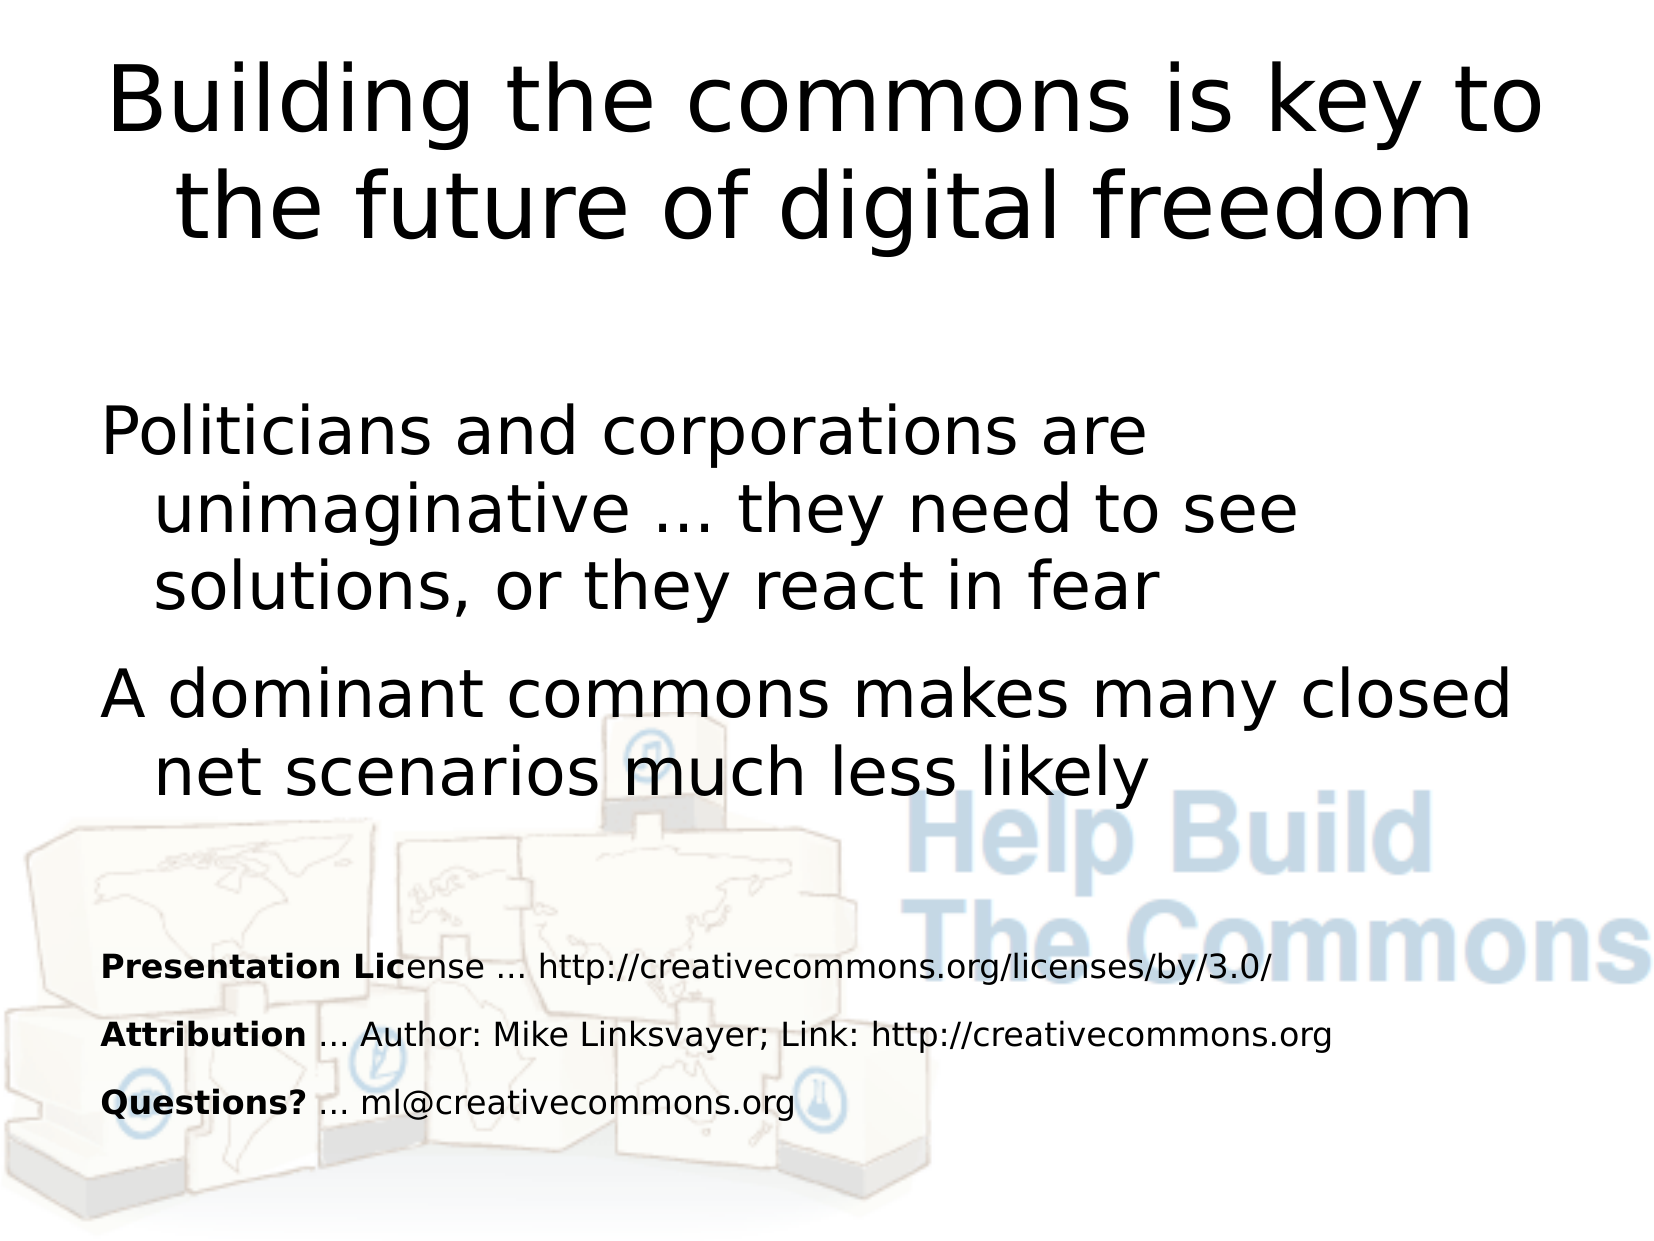

# Building the commons is key to the future of digital freedom
Politicians and corporations are unimaginative ... they need to see solutions, or they react in fear
A dominant commons makes many closed net scenarios much less likely
Presentation License ... http://creativecommons.org/licenses/by/3.0/
Attribution ... Author: Mike Linksvayer; Link: http://creativecommons.org
Questions? ... ml@creativecommons.org